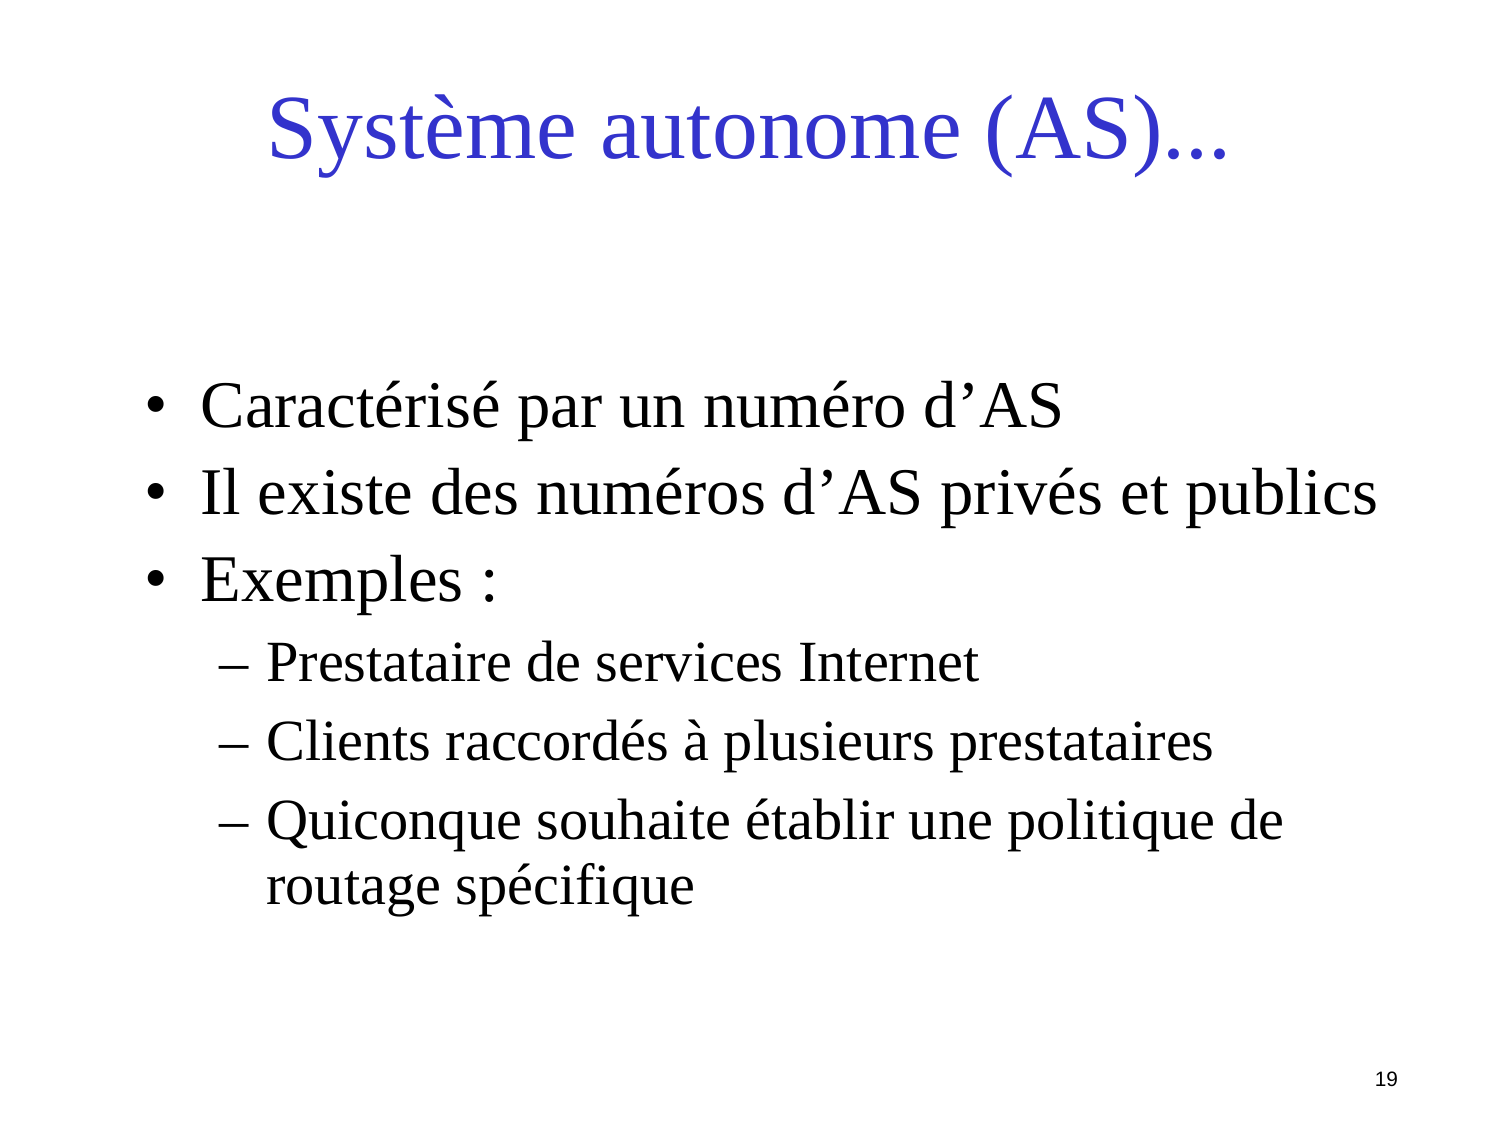

# Système autonome (AS)...
Caractérisé par un numéro d’AS
Il existe des numéros d’AS privés et publics
Exemples :
Prestataire de services Internet
Clients raccordés à plusieurs prestataires
Quiconque souhaite établir une politique de routage spécifique